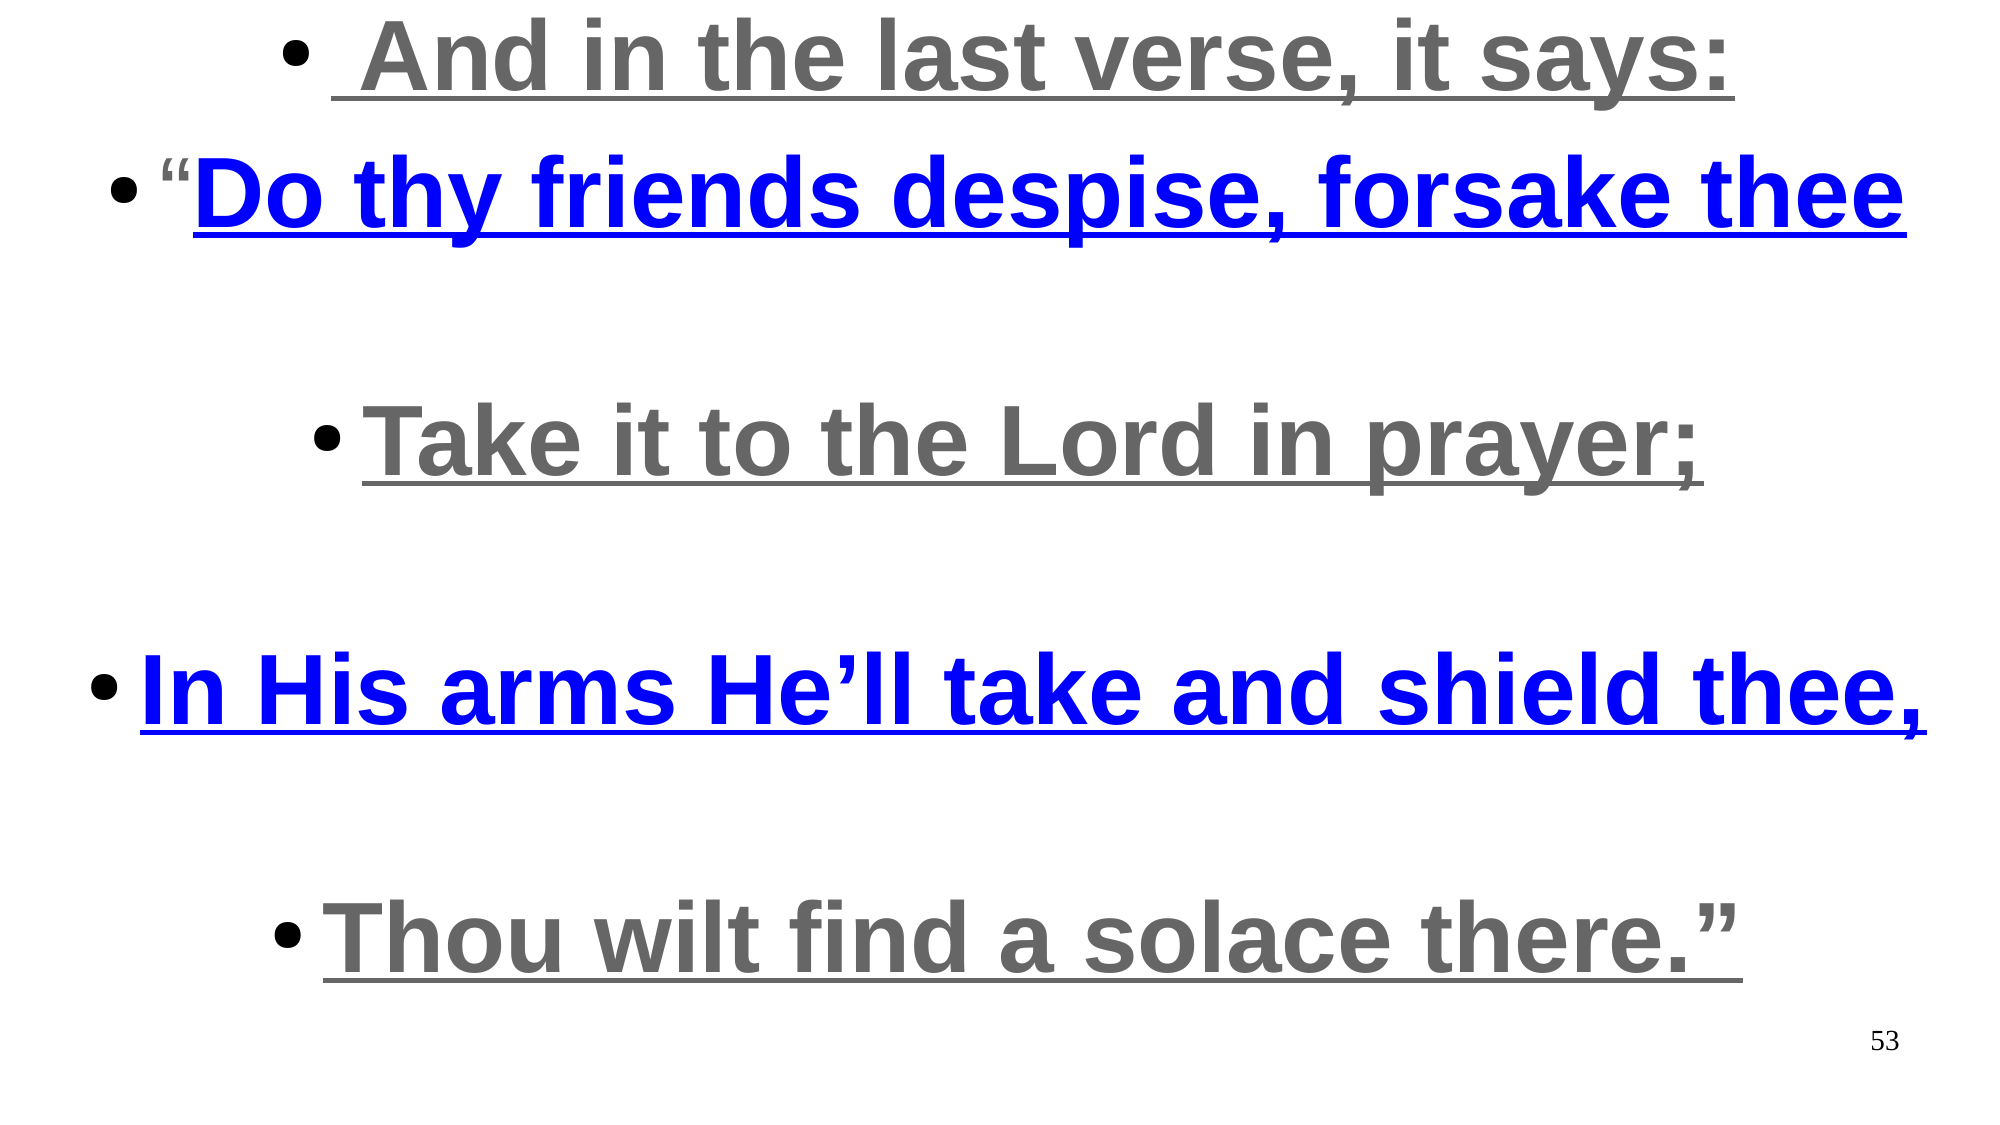

# And in the last verse, it says:
“Do thy friends despise, forsake thee
Take it to the Lord in prayer;
In His arms He’ll take and shield thee,
Thou wilt find a solace there.”
53